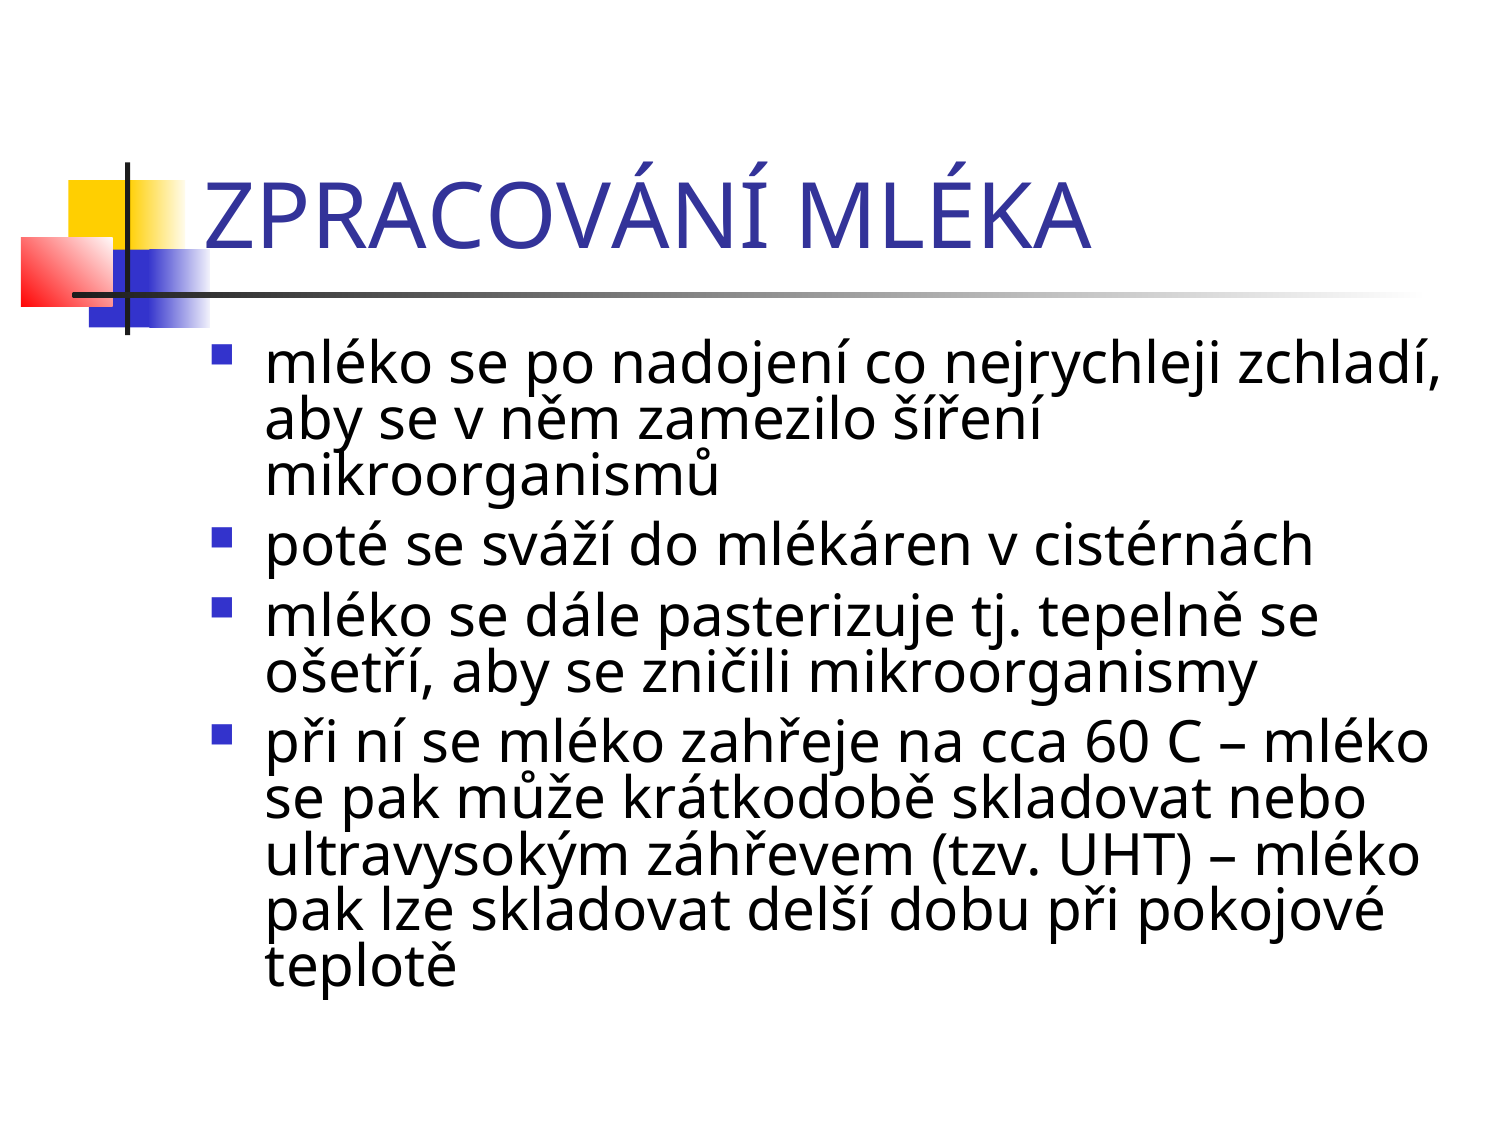

# ZPRACOVÁNÍ MLÉKA
mléko se po nadojení co nejrychleji zchladí, aby se v něm zamezilo šíření mikroorganismů
poté se sváží do mlékáren v cistérnách
mléko se dále pasterizuje tj. tepelně se ošetří, aby se zničili mikroorganismy
při ní se mléko zahřeje na cca 60 C – mléko se pak může krátkodobě skladovat nebo ultravysokým záhřevem (tzv. UHT) – mléko pak lze skladovat delší dobu při pokojové teplotě